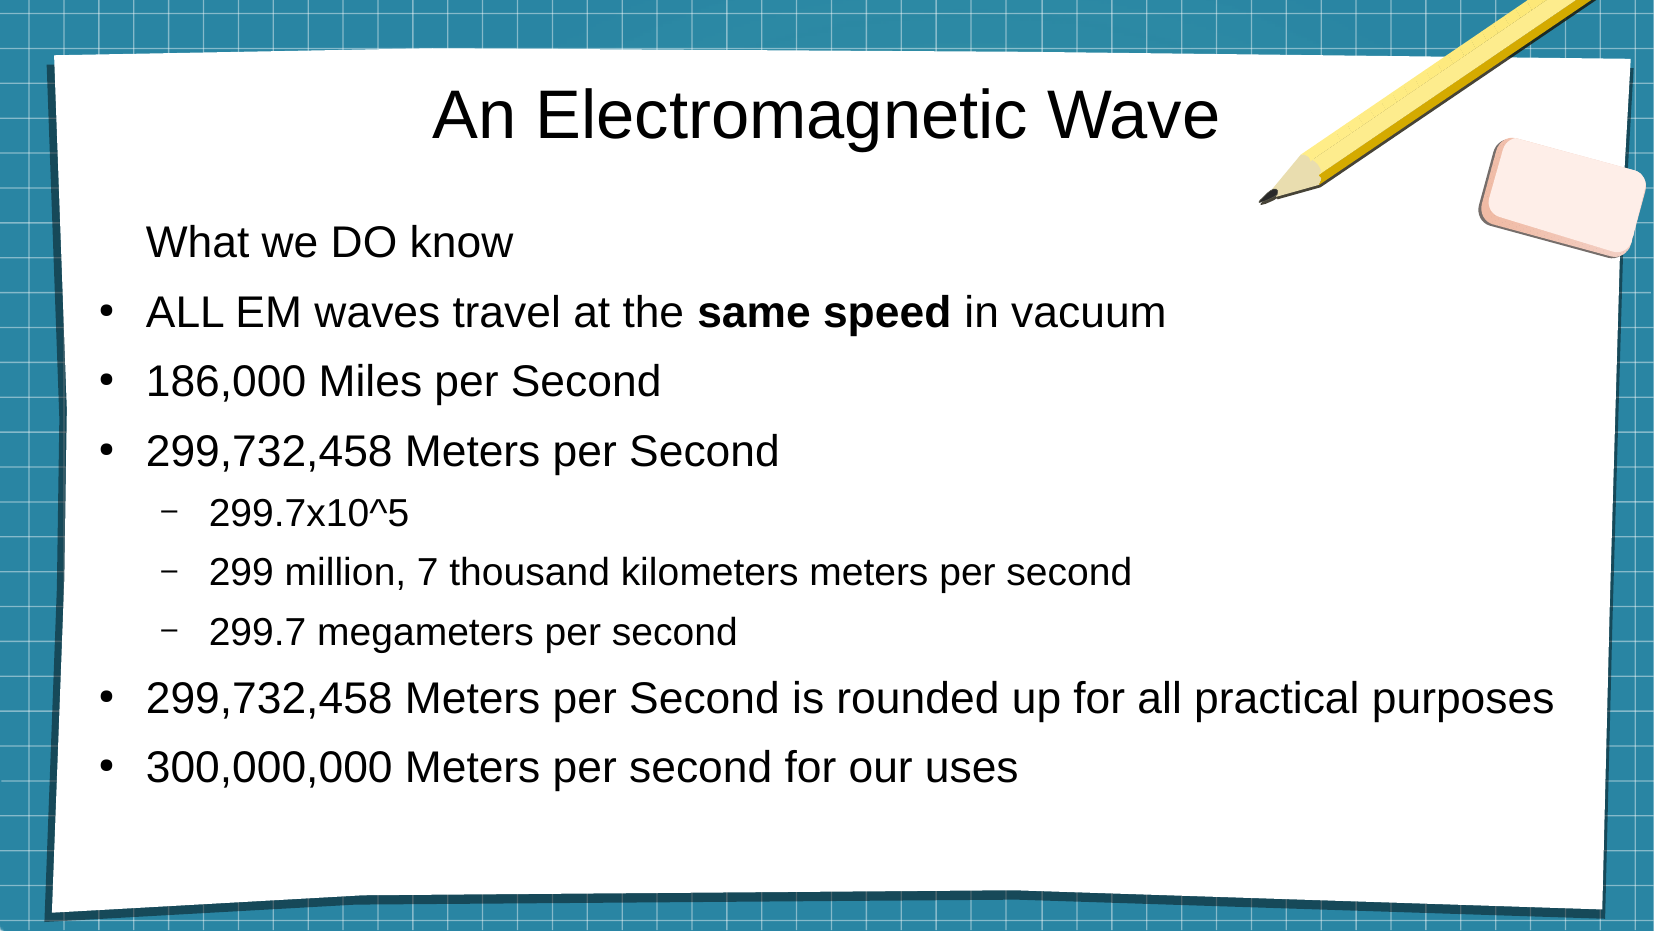

# An Electromagnetic Wave
What we DO know
ALL EM waves travel at the same speed in vacuum
186,000 Miles per Second
299,732,458 Meters per Second
299.7x10^5
299 million, 7 thousand kilometers meters per second
299.7 megameters per second
299,732,458 Meters per Second is rounded up for all practical purposes
300,000,000 Meters per second for our uses